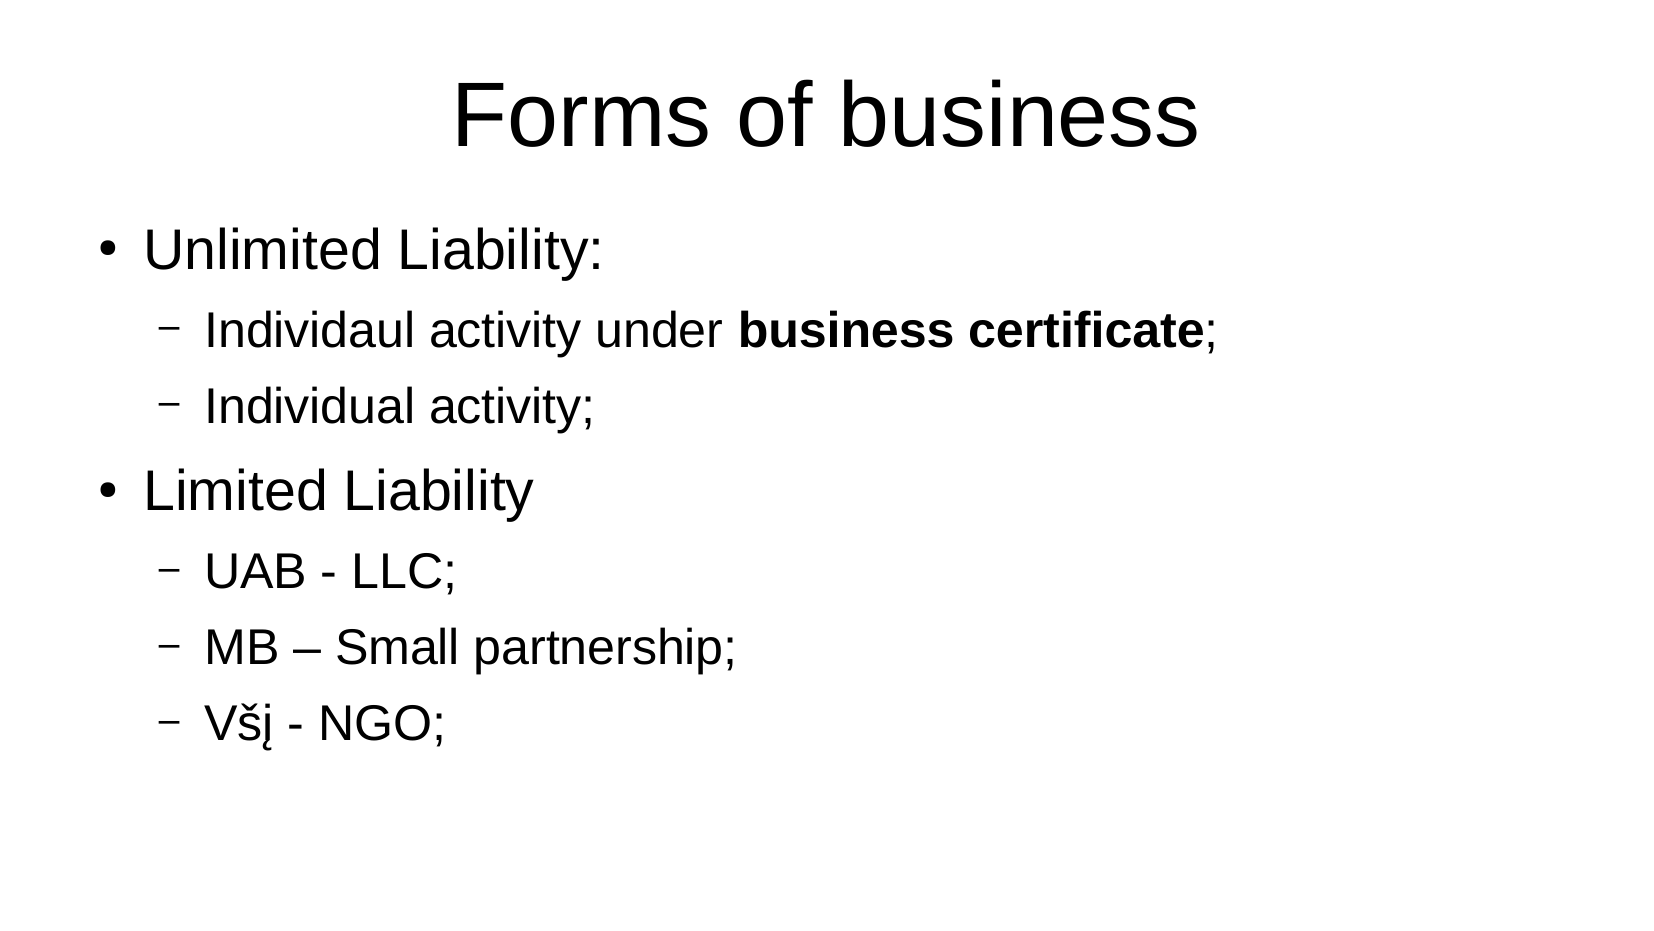

# Forms of business
Unlimited Liability:
Individaul activity under business certificate;
Individual activity;
Limited Liability
UAB - LLC;
MB – Small partnership;
Všį - NGO;